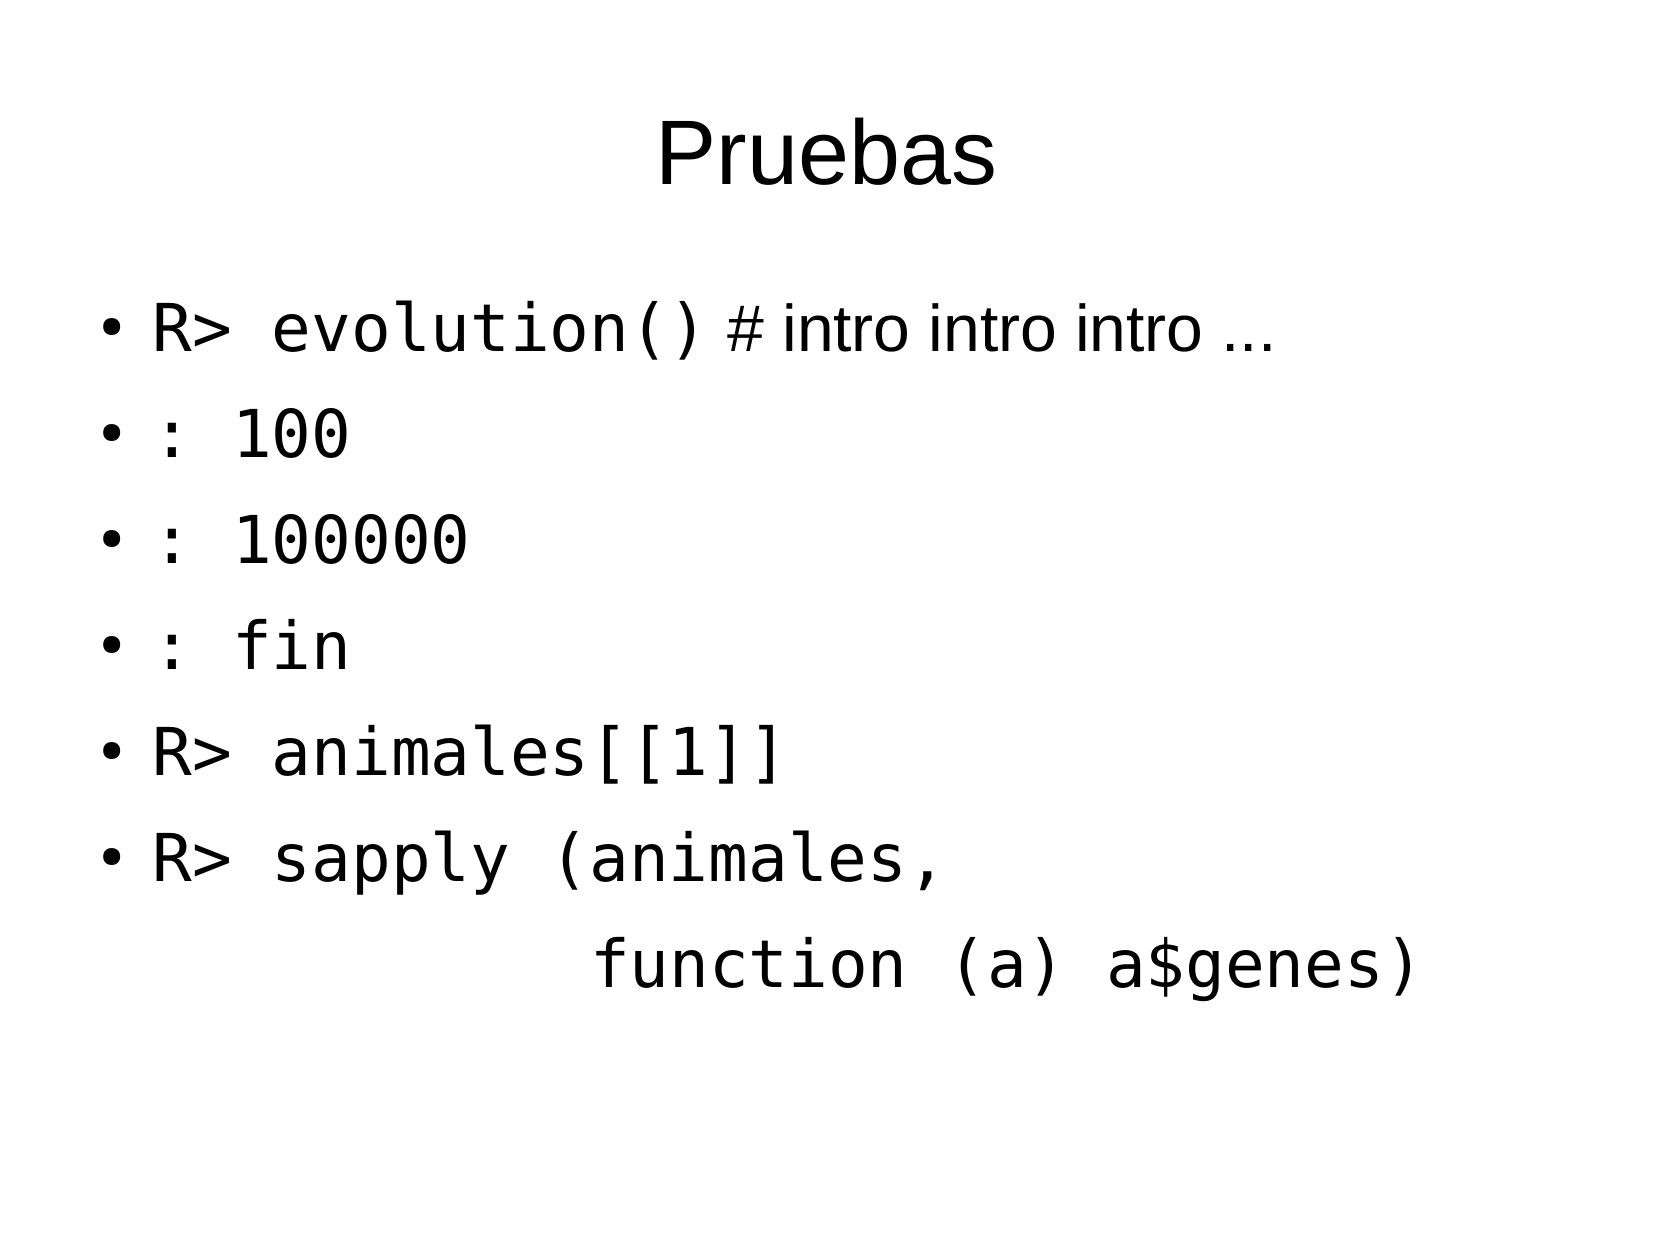

# Pruebas
R> evolution() # intro intro intro ...
: 100
: 100000
: fin
R> animales[[1]]
R> sapply (animales,
 function (a) a$genes)